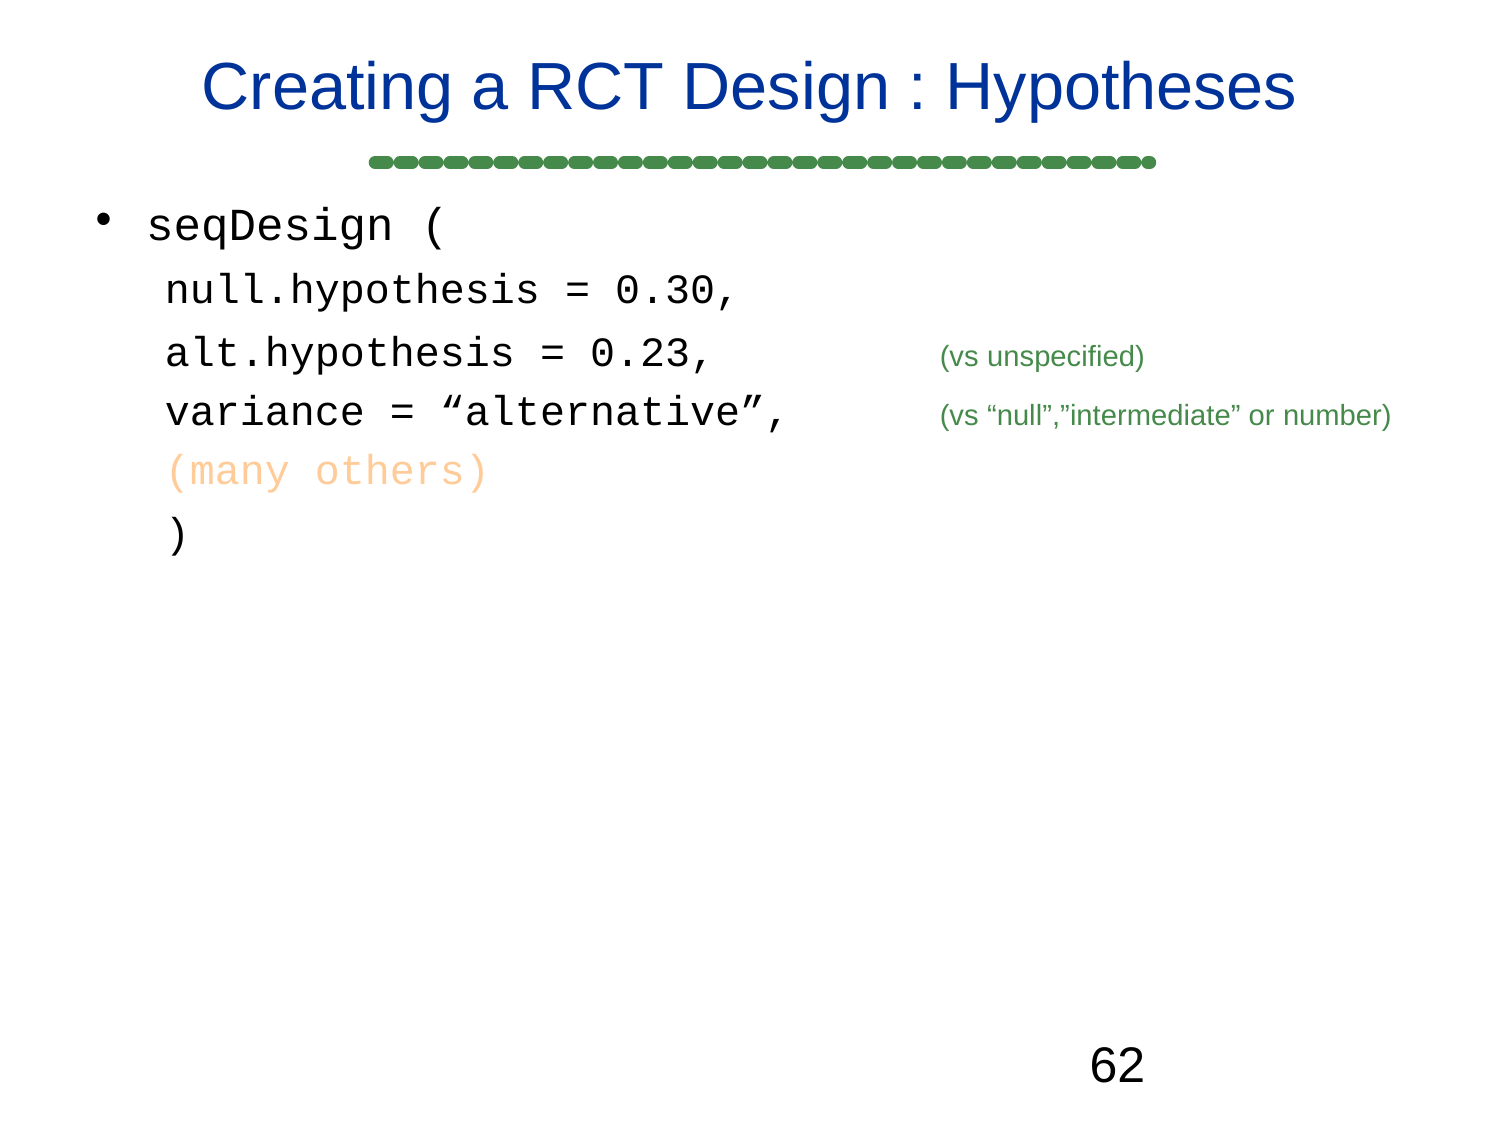

# Creating a RCT Design : Hypotheses
seqDesign (
null.hypothesis = 0.30,
alt.hypothesis = 0.23, (vs unspecified)
variance = “alternative”, (vs “null”,”intermediate” or number)
(many others)
)
62